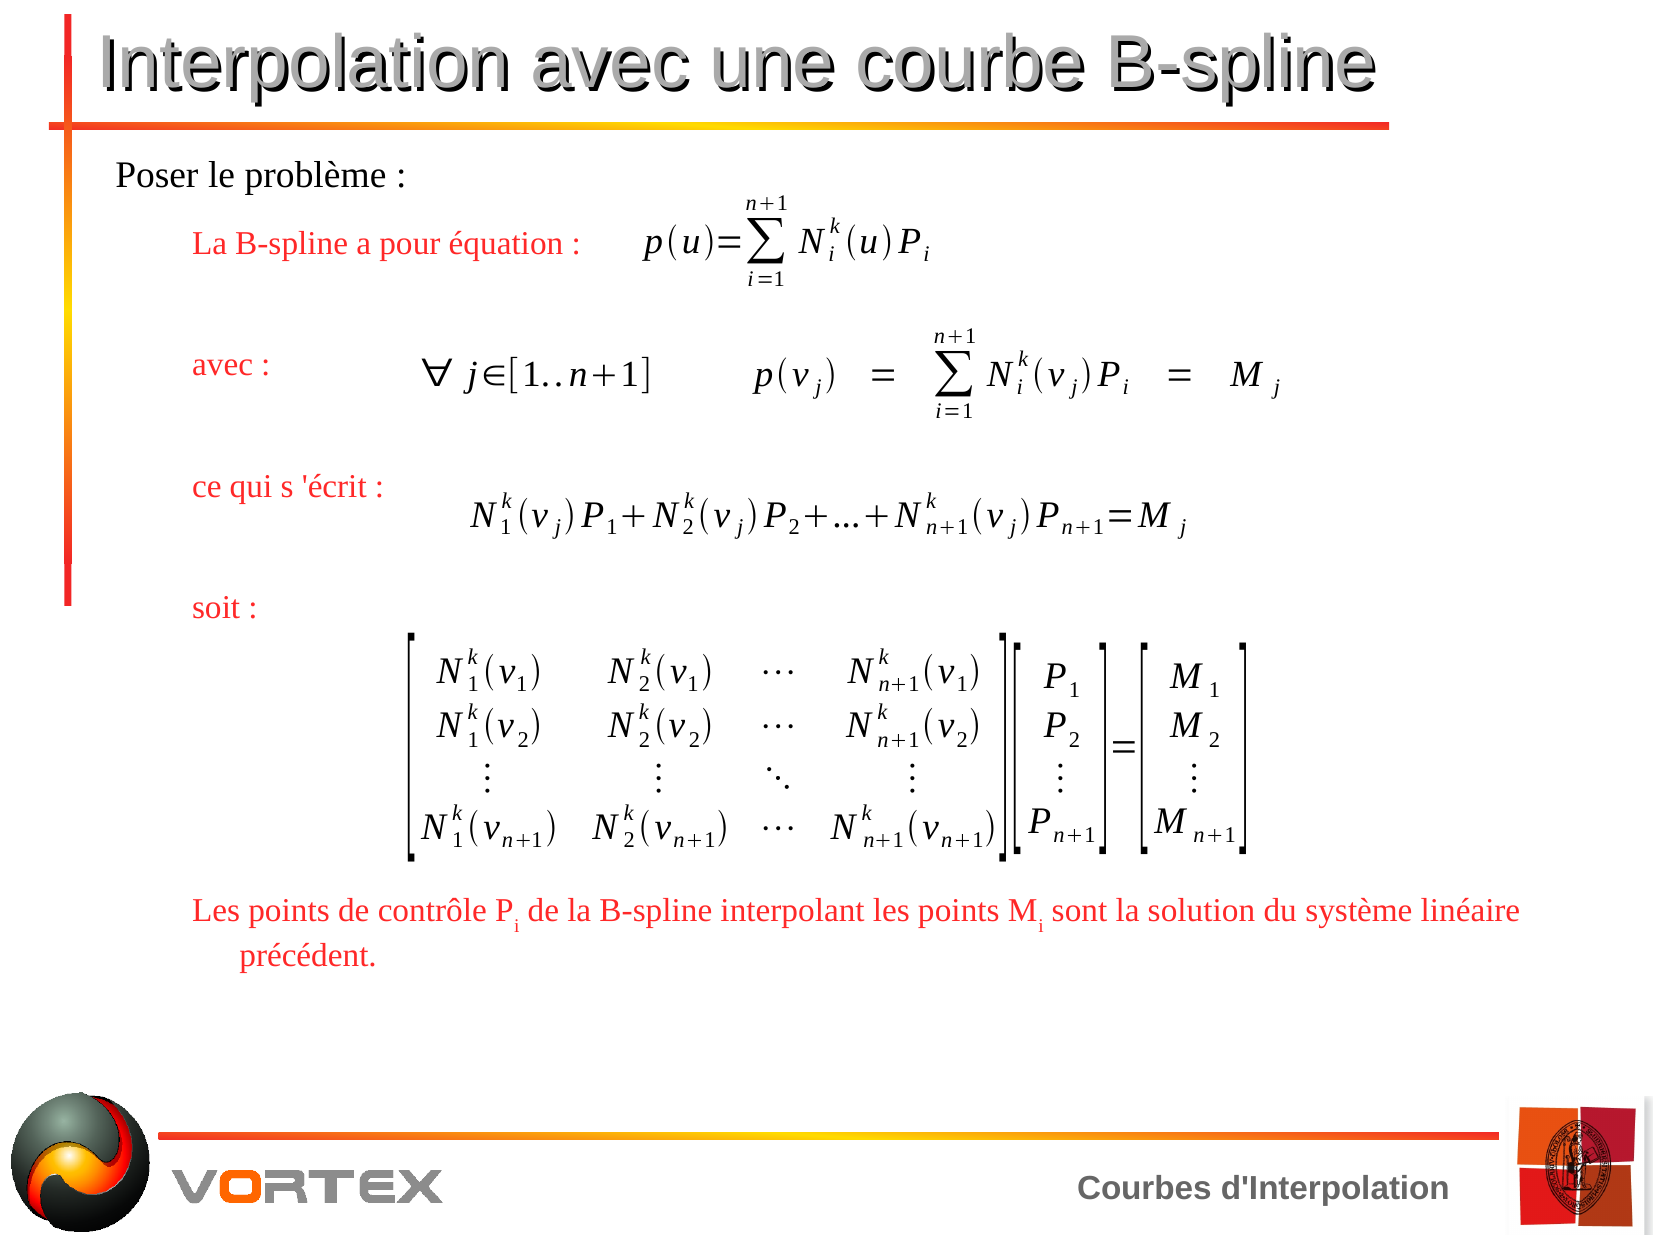

# Interpolation avec une courbe B-spline
Poser le problème :
La B-spline a pour équation :
avec :
ce qui s 'écrit :
soit :
Les points de contrôle Pi de la B-spline interpolant les points Mi sont la solution du système linéaire précédent.